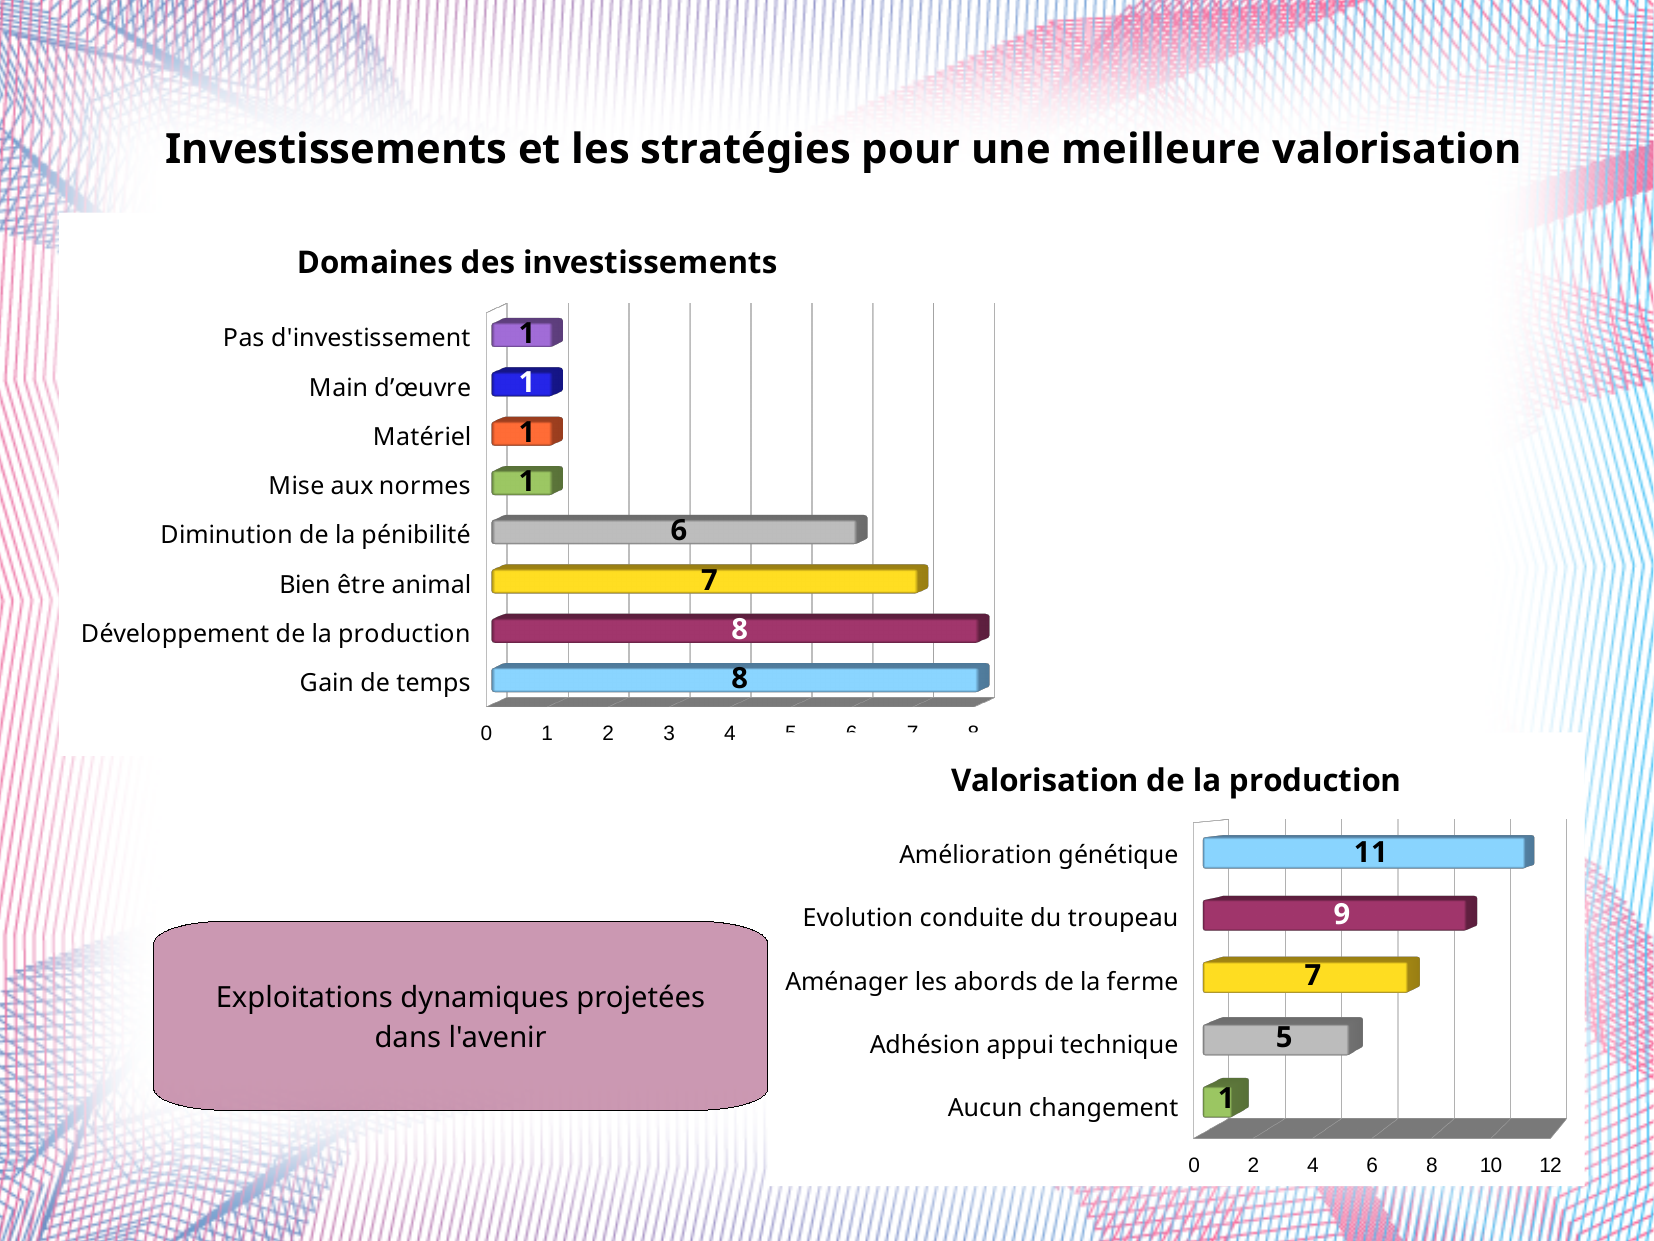

# Investissements et les stratégies pour une meilleure valorisation
[unsupported chart]
[unsupported chart]
Exploitations dynamiques projetées
dans l'avenir